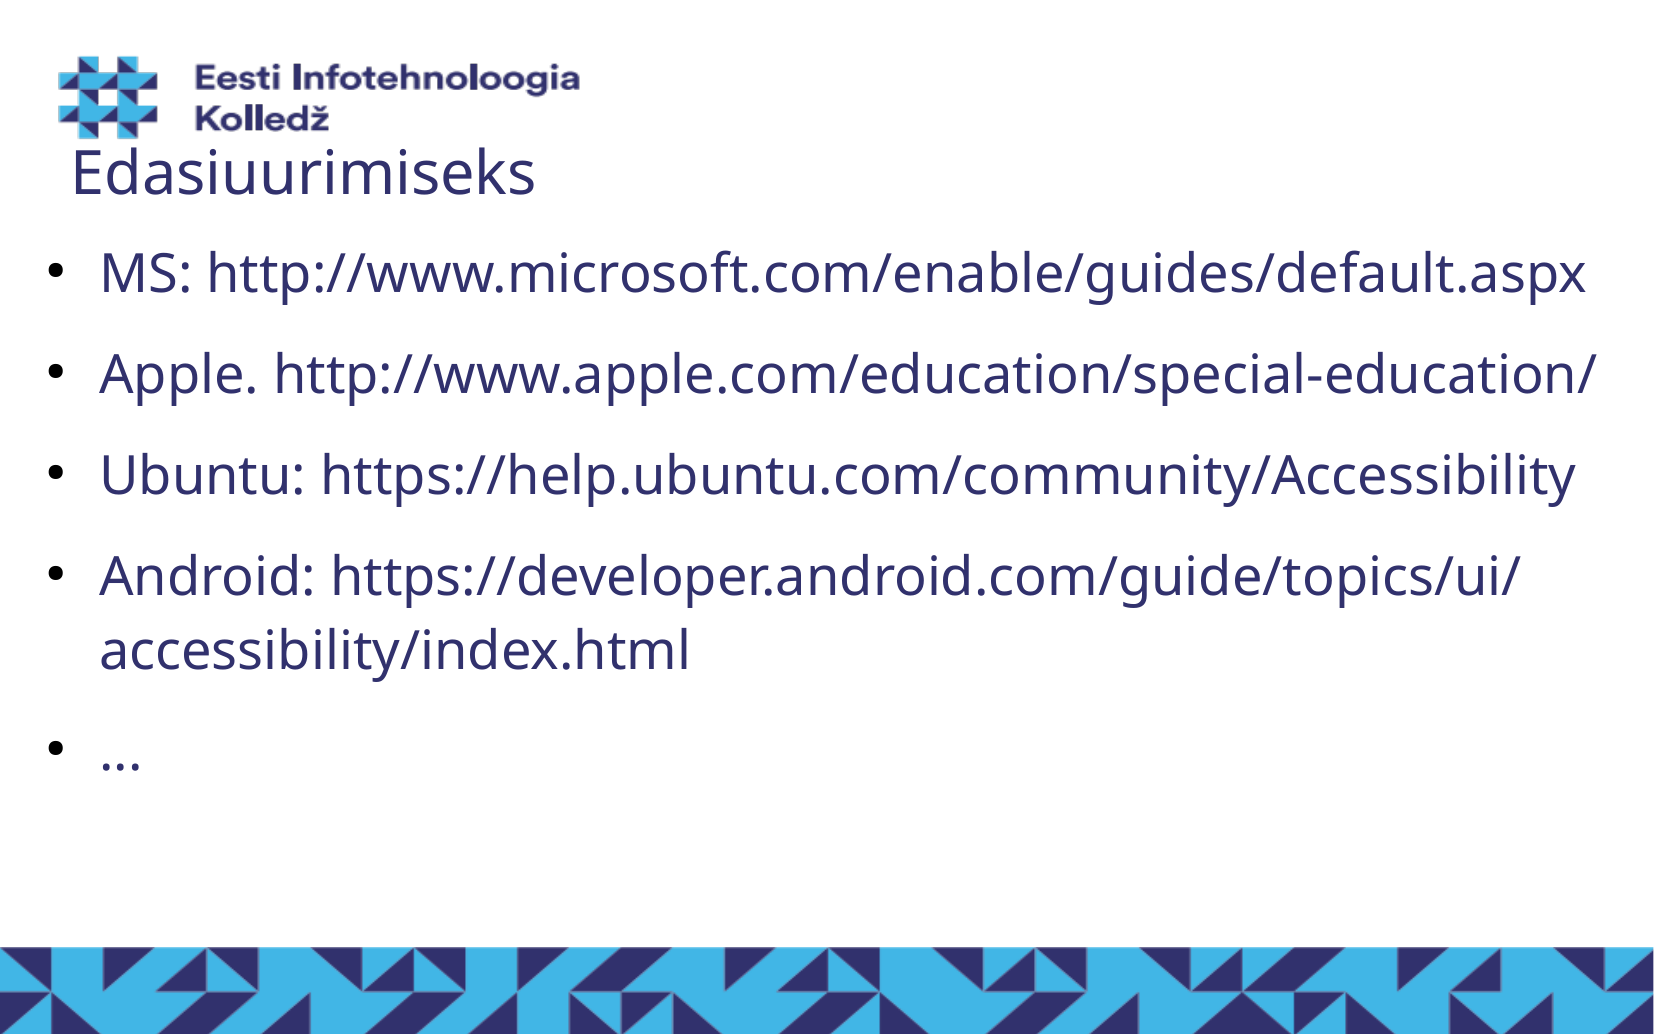

# Edasiuurimiseks
MS: http://www.microsoft.com/enable/guides/default.aspx
Apple. http://www.apple.com/education/special-education/
Ubuntu: https://help.ubuntu.com/community/Accessibility
Android: https://developer.android.com/guide/topics/ui/ accessibility/index.html
...